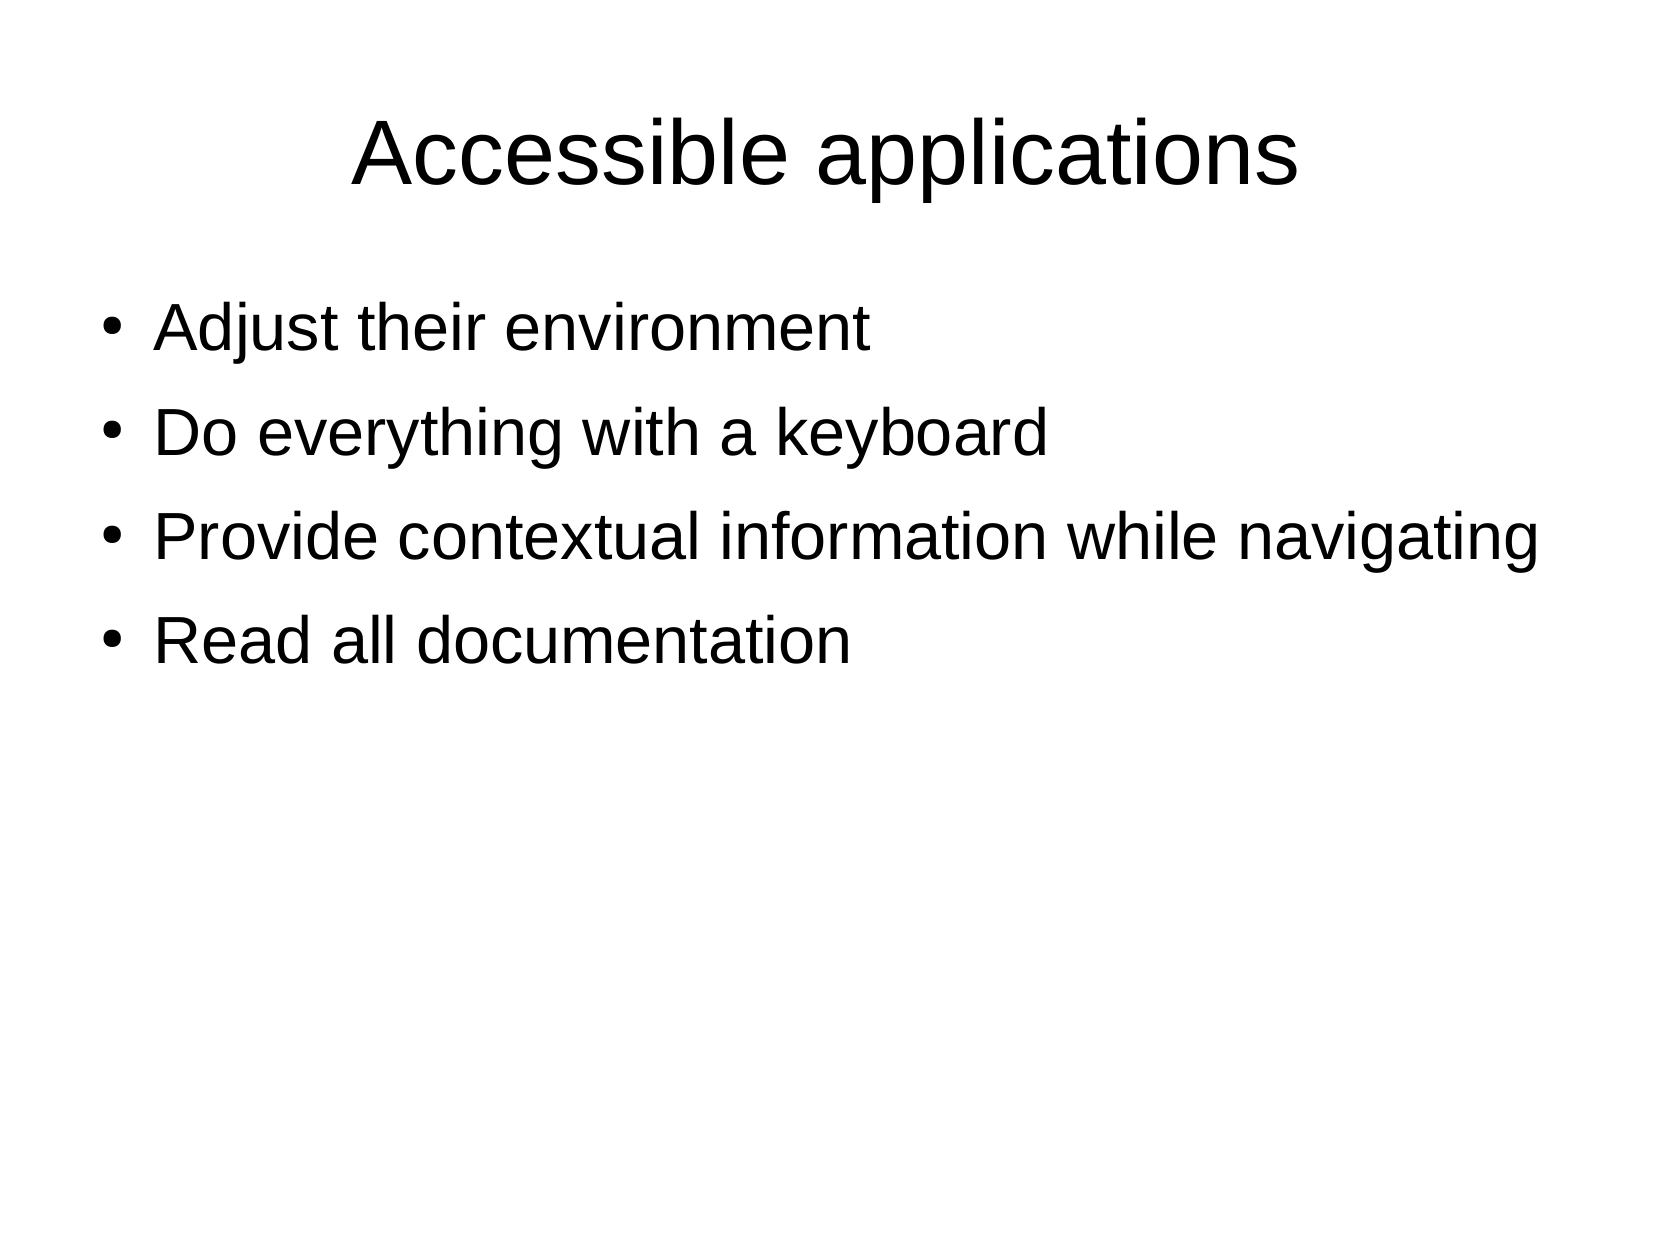

# Accessible applications
Adjust their environment
Do everything with a keyboard
Provide contextual information while navigating
Read all documentation